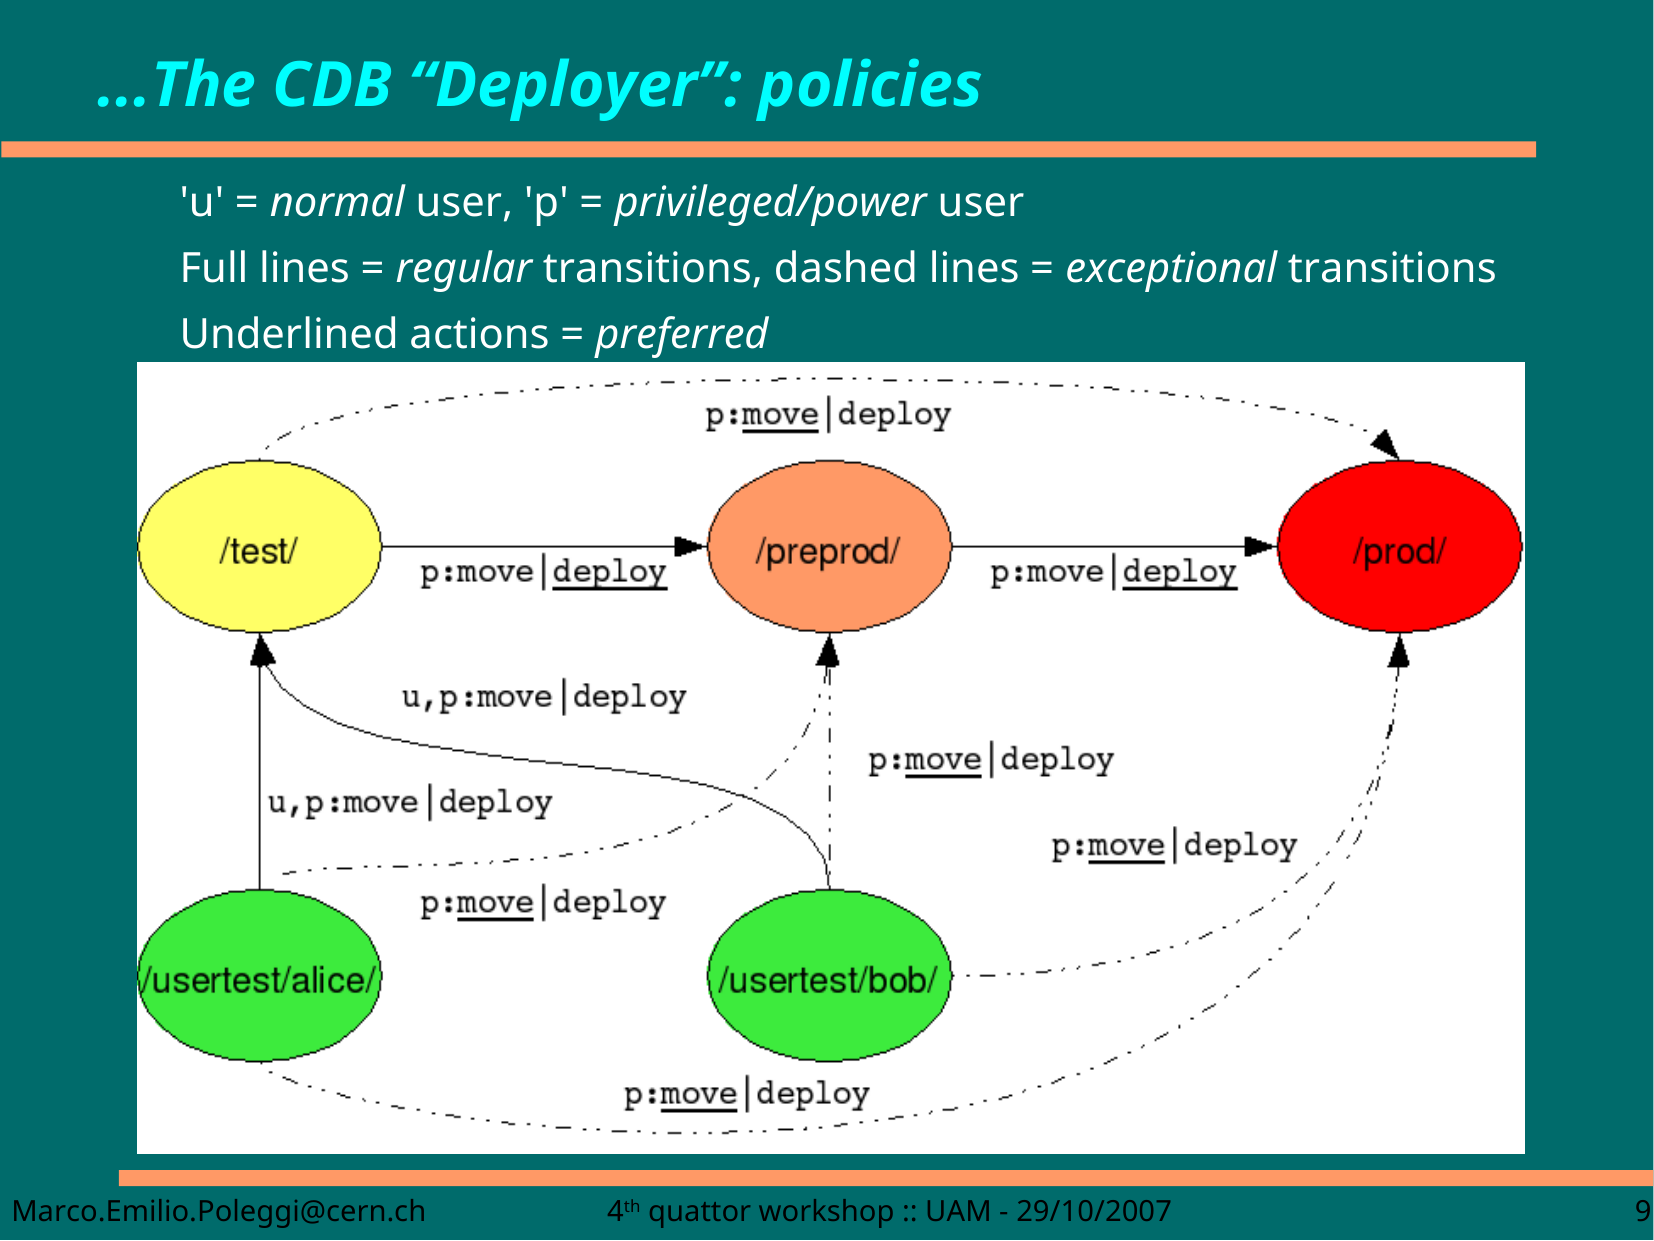

# ...The CDB “Deployer”: policies
'u' = normal user, 'p' = privileged/power user
Full lines = regular transitions, dashed lines = exceptional transitions
Underlined actions = preferred